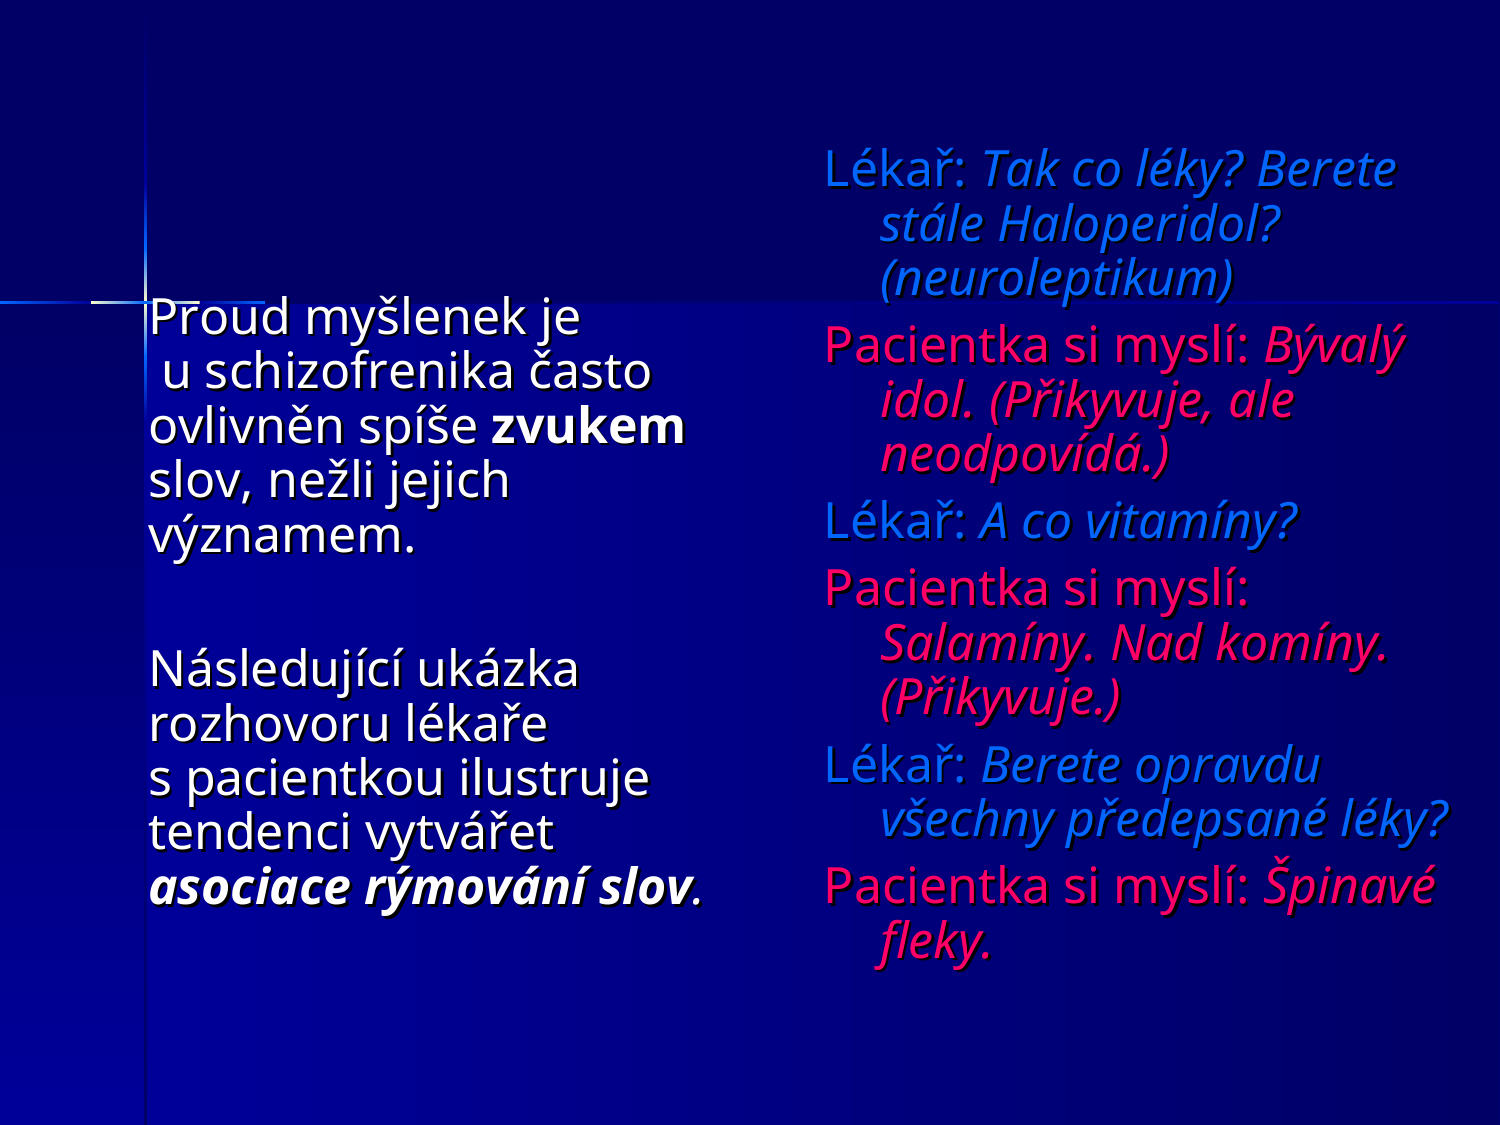

Lékař: Tak co léky? Berete stále Haloperidol? (neuroleptikum)
Pacientka si myslí: Bývalý idol. (Přikyvuje, ale neodpovídá.)
Lékař: A co vitamíny?
Pacientka si myslí: Salamíny. Nad komíny. (Přikyvuje.)
Lékař: Berete opravdu všechny předepsané léky?
Pacientka si myslí: Špinavé fleky.
# Proud myšlenek je u schizofrenika často ovlivněn spíše zvukem slov, nežli jejich významem.
	Následující ukázka rozhovoru lékaře s pacientkou ilustruje tendenci vytvářet asociace rýmování slov.